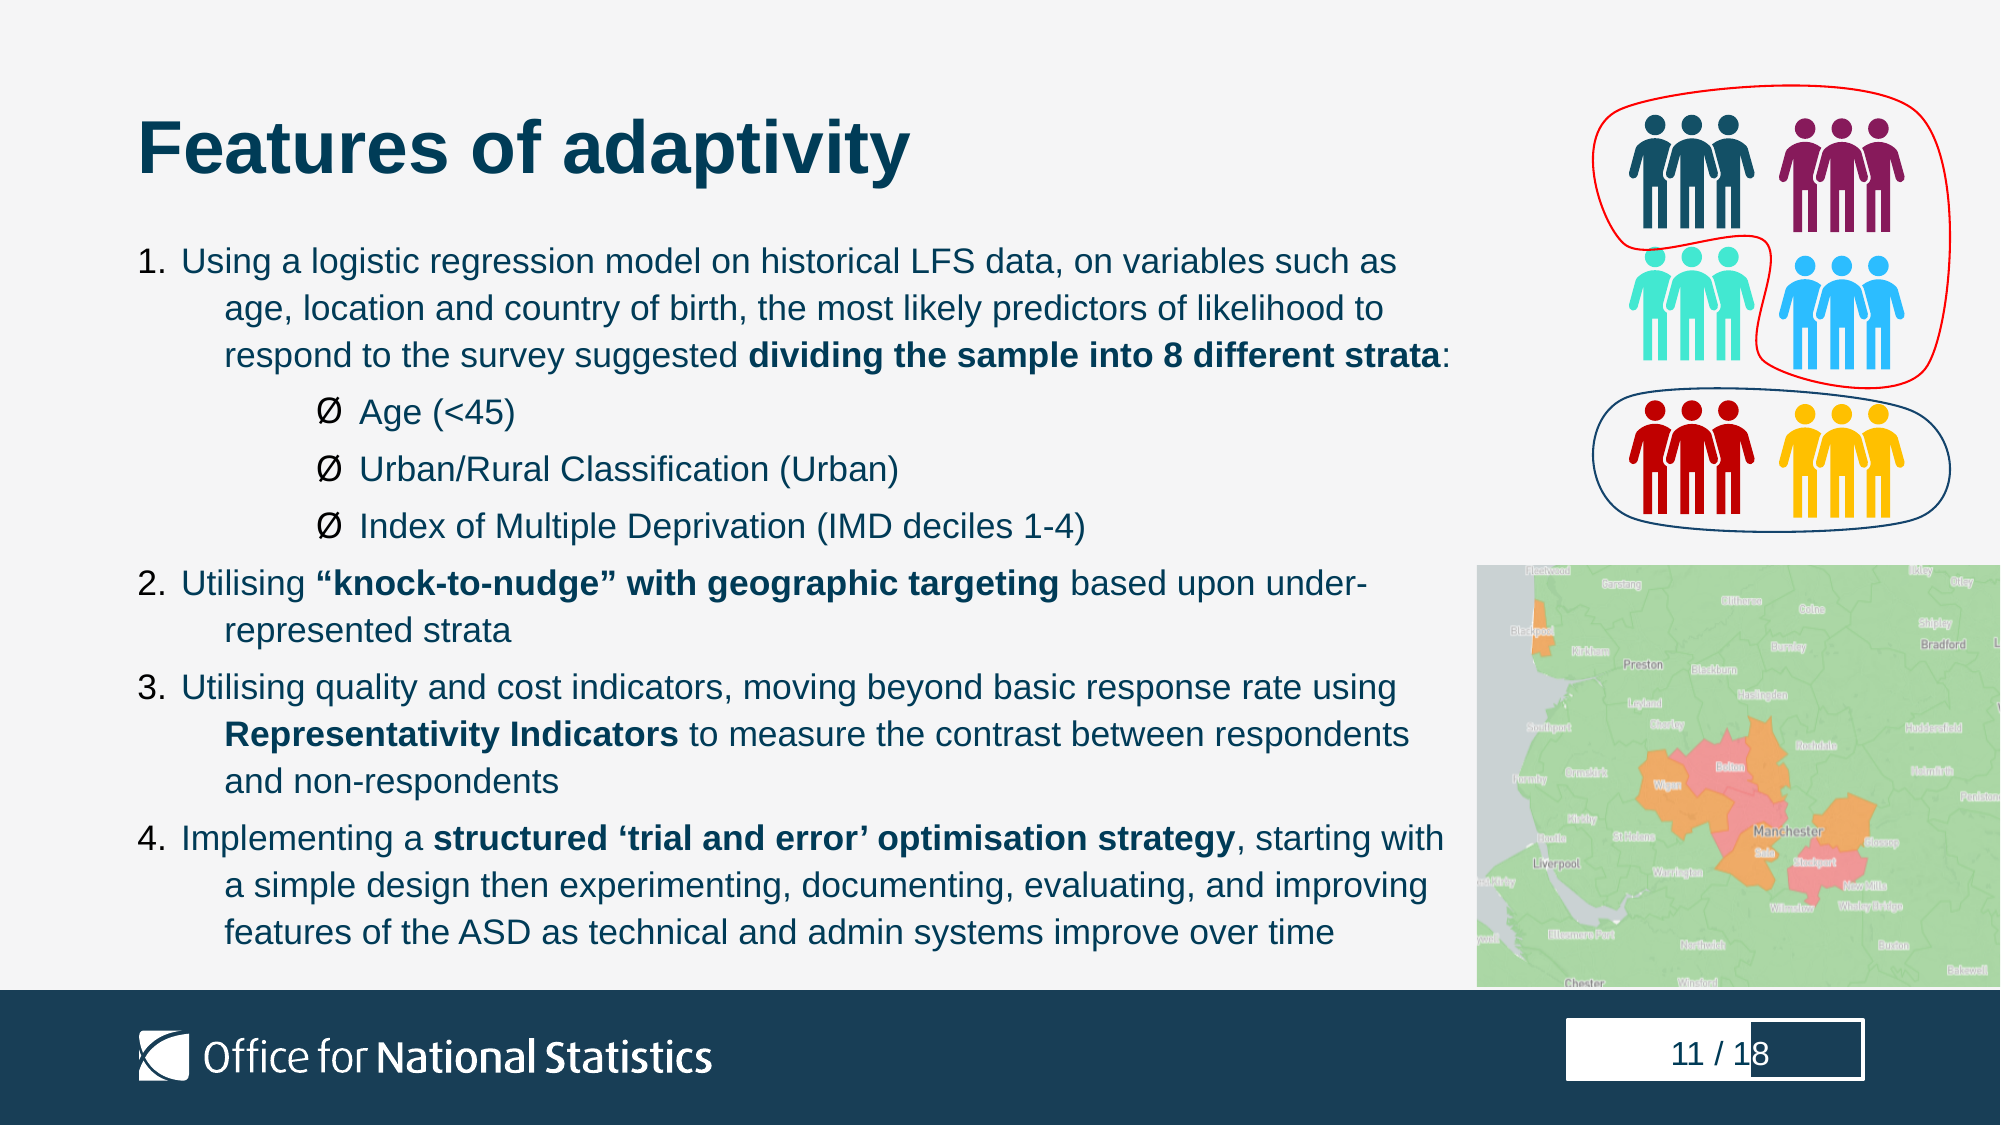

# Features of adaptivity
Using a logistic regression model on historical LFS data, on variables such as age, location and country of birth, the most likely predictors of likelihood to respond to the survey suggested dividing the sample into 8 different strata:
Age (<45)
Urban/Rural Classification (Urban)
Index of Multiple Deprivation (IMD deciles 1-4)
Utilising “knock-to-nudge” with geographic targeting based upon under-represented strata
Utilising quality and cost indicators, moving beyond basic response rate using Representativity Indicators to measure the contrast between respondents and non-respondents
Implementing a structured ‘trial and error’ optimisation strategy, starting with a simple design then experimenting, documenting, evaluating, and improving features of the ASD as technical and admin systems improve over time
 11 / 18